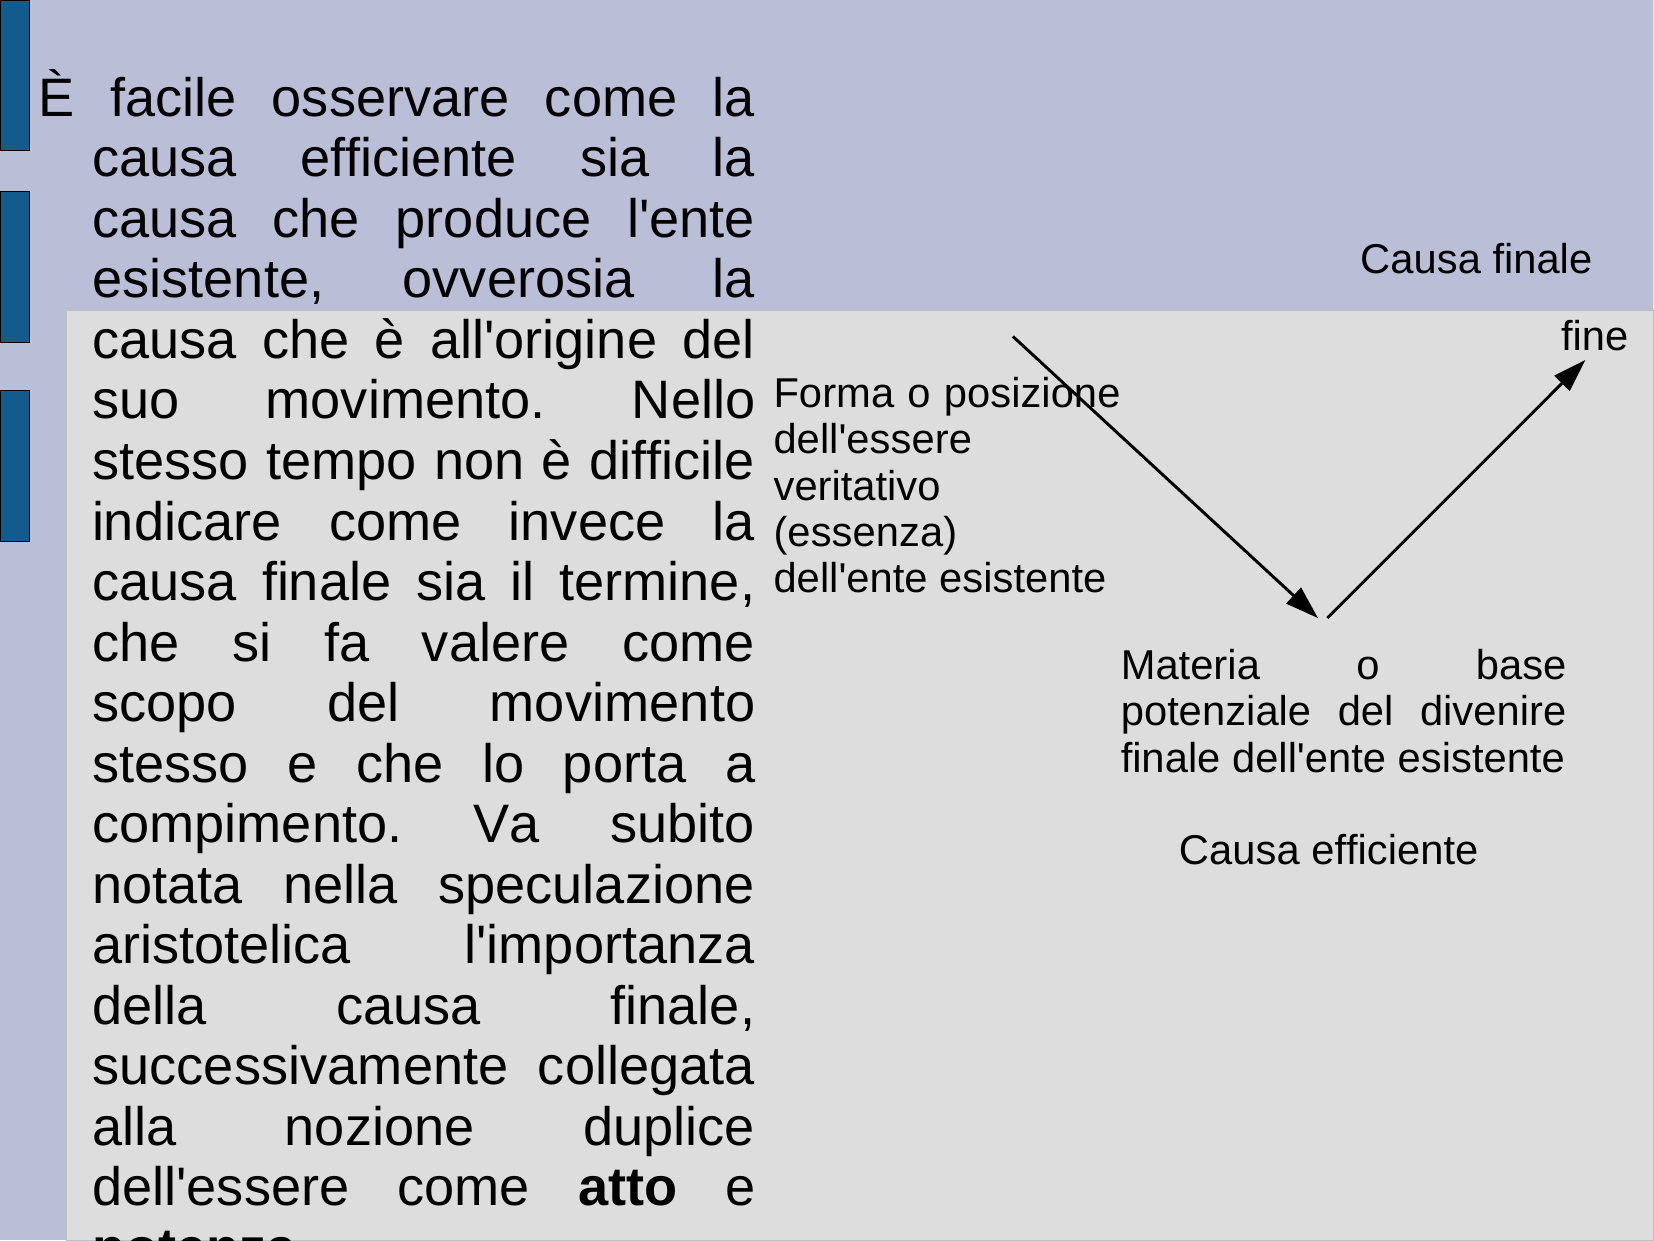

È facile osservare come la causa efficiente sia la causa che produce l'ente esistente, ovverosia la causa che è all'origine del suo movimento. Nello stesso tempo non è difficile indicare come invece la causa finale sia il termine, che si fa valere come scopo del movimento stesso e che lo porta a compimento. Va subito notata nella speculazione aristotelica l'importanza della causa finale, successivamente collegata alla nozione duplice dell'essere come atto e potenza.
#
Causa finale
fine
Forma o posizione dell'essere veritativo (essenza) dell'ente esistente
Materia o base potenziale del divenire finale dell'ente esistente
Causa efficiente